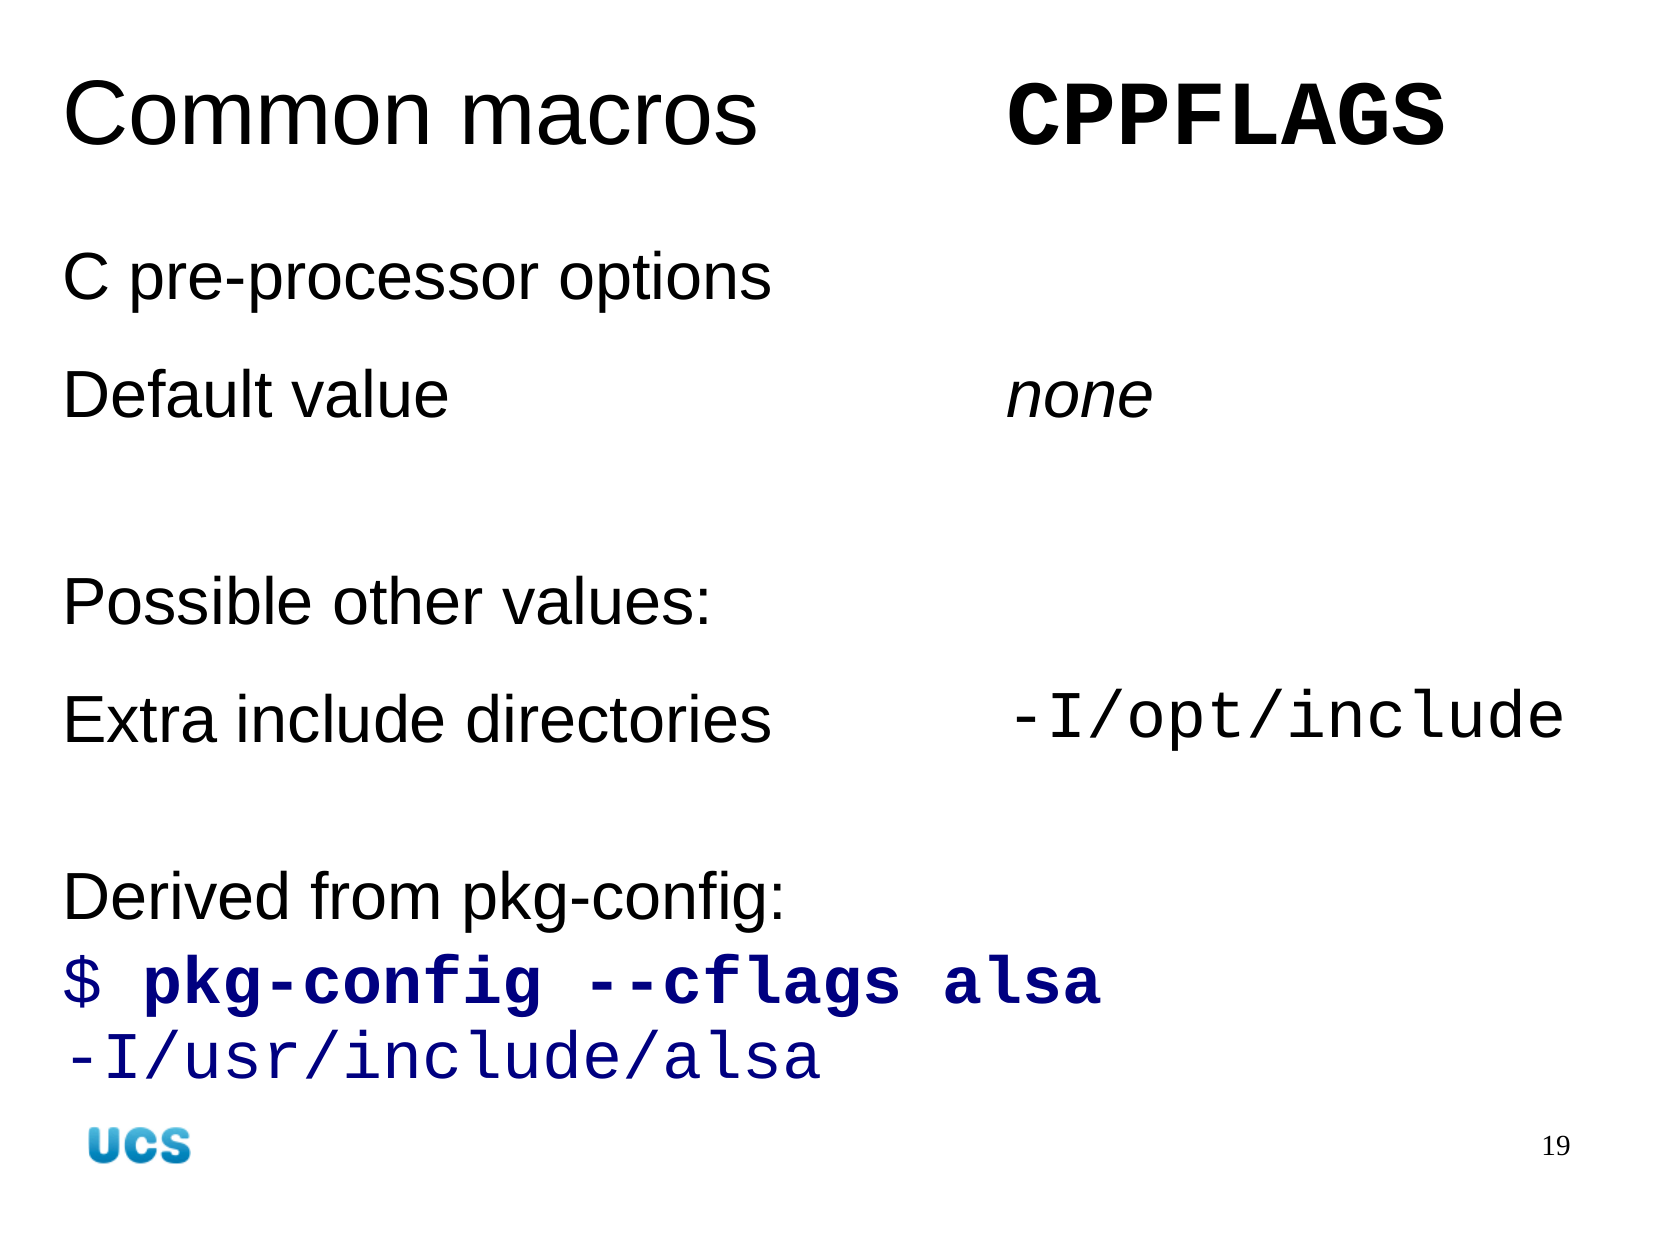

Common macros
CPPFLAGS
C pre-processor options
Default value
none
Possible other values:
Extra include directories
-I/opt/include
Derived from pkg-config:
$ pkg-config --cflags alsa
-I/usr/include/alsa
19